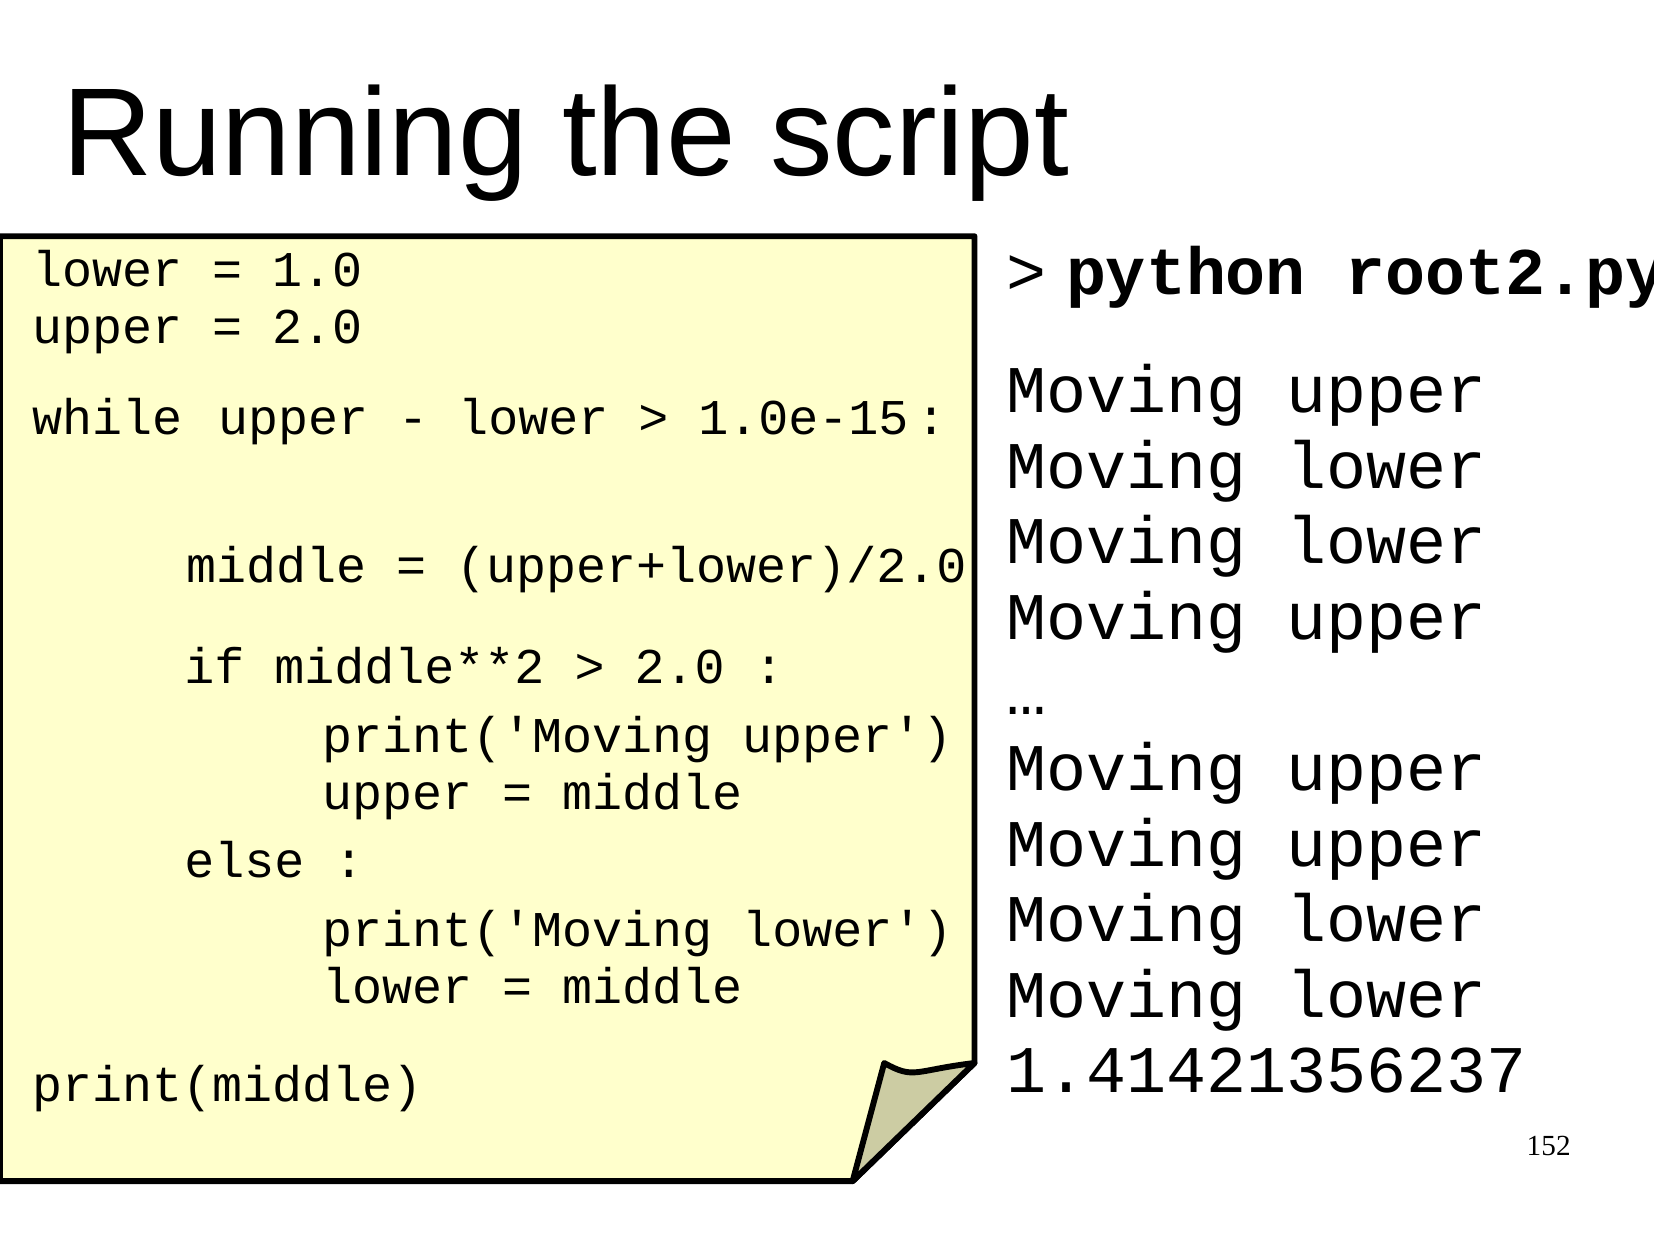

Running the script
lower = 1.0
upper = 2.0
>
python root2.py
Moving upper
Moving lower
Moving lower
Moving upper
…
Moving upper
Moving upper
Moving lower
Moving lower
1.41421356237
while
upper - lower > 1.0e-15
:
middle = (upper+lower)/2.0
if middle**2 > 2.0
:
print('Moving upper')
upper = middle
else
:
print('Moving lower')
lower = middle
print(middle)
152